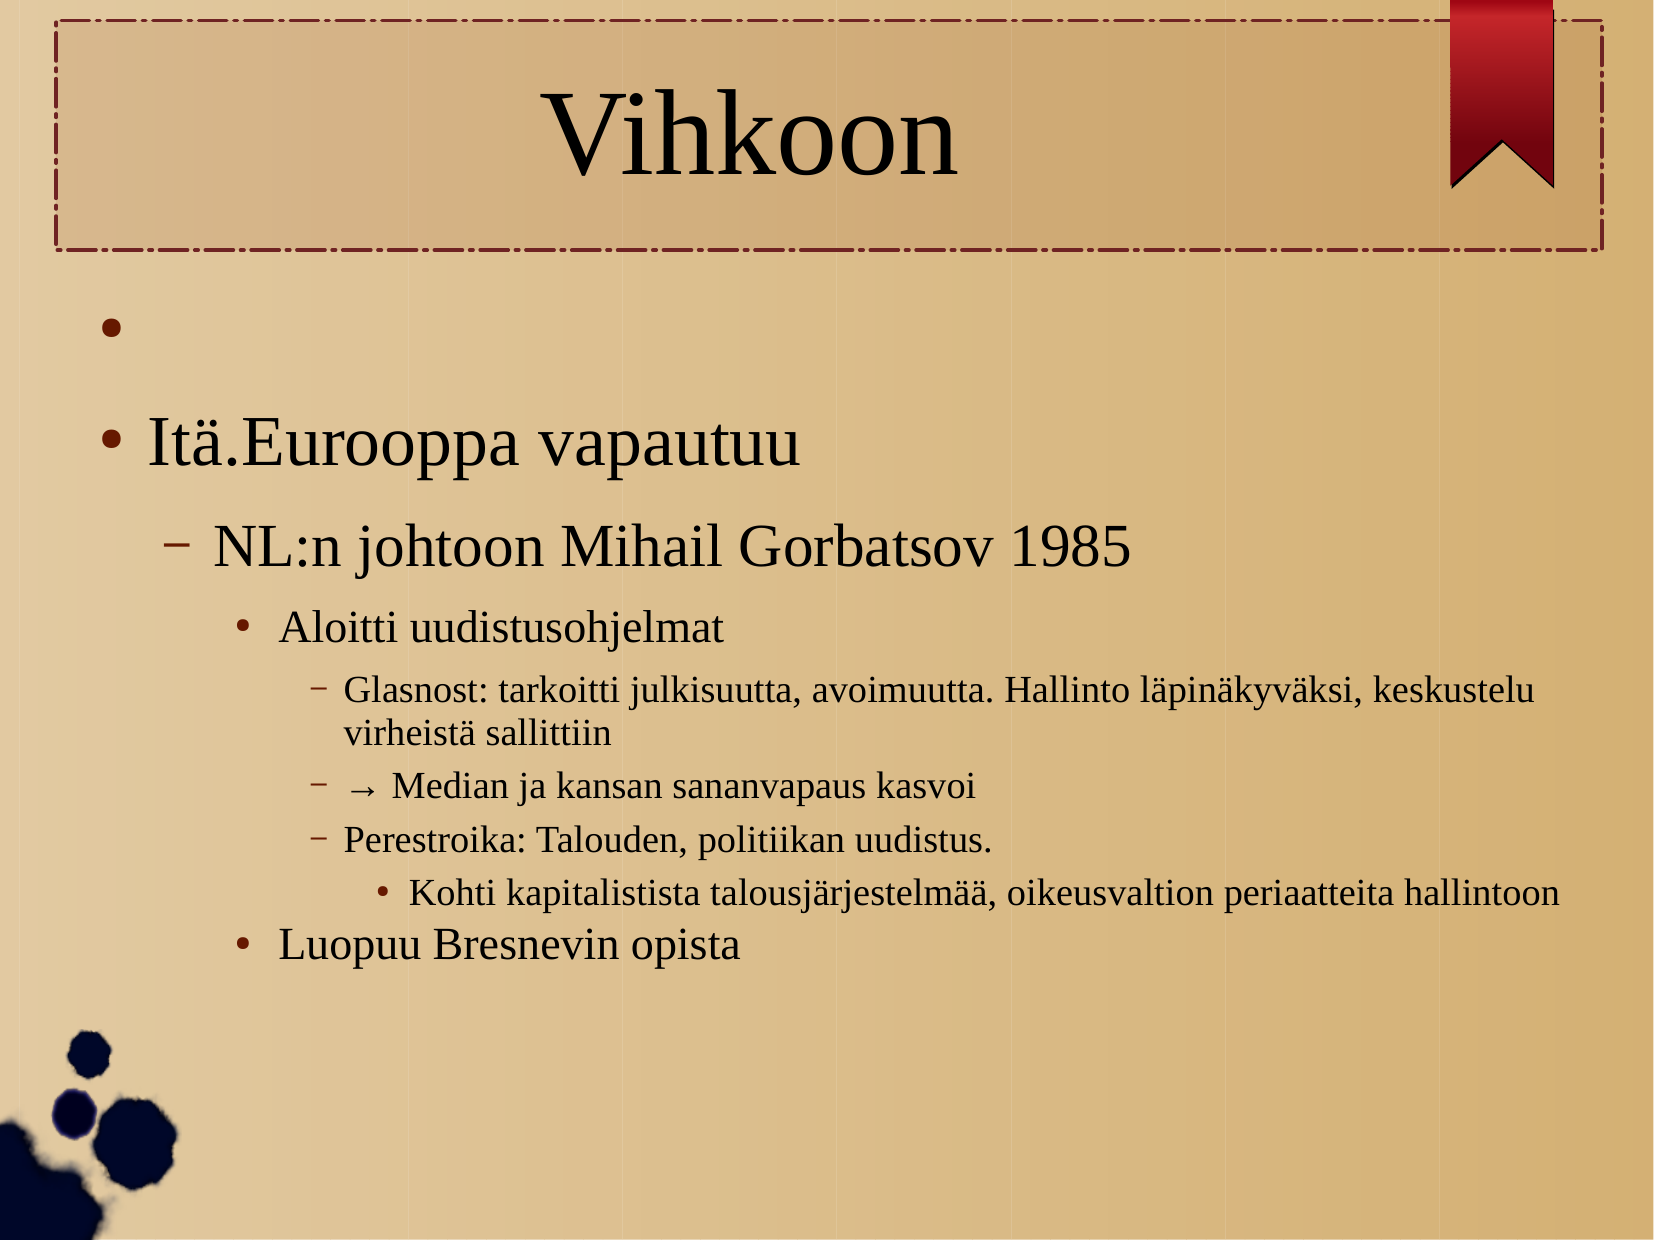

# Vihkoon
Itä.Eurooppa vapautuu
NL:n johtoon Mihail Gorbatsov 1985
Aloitti uudistusohjelmat
Glasnost: tarkoitti julkisuutta, avoimuutta. Hallinto läpinäkyväksi, keskustelu virheistä sallittiin
→ Median ja kansan sananvapaus kasvoi
Perestroika: Talouden, politiikan uudistus.
Kohti kapitalistista talousjärjestelmää, oikeusvaltion periaatteita hallintoon
Luopuu Bresnevin opista